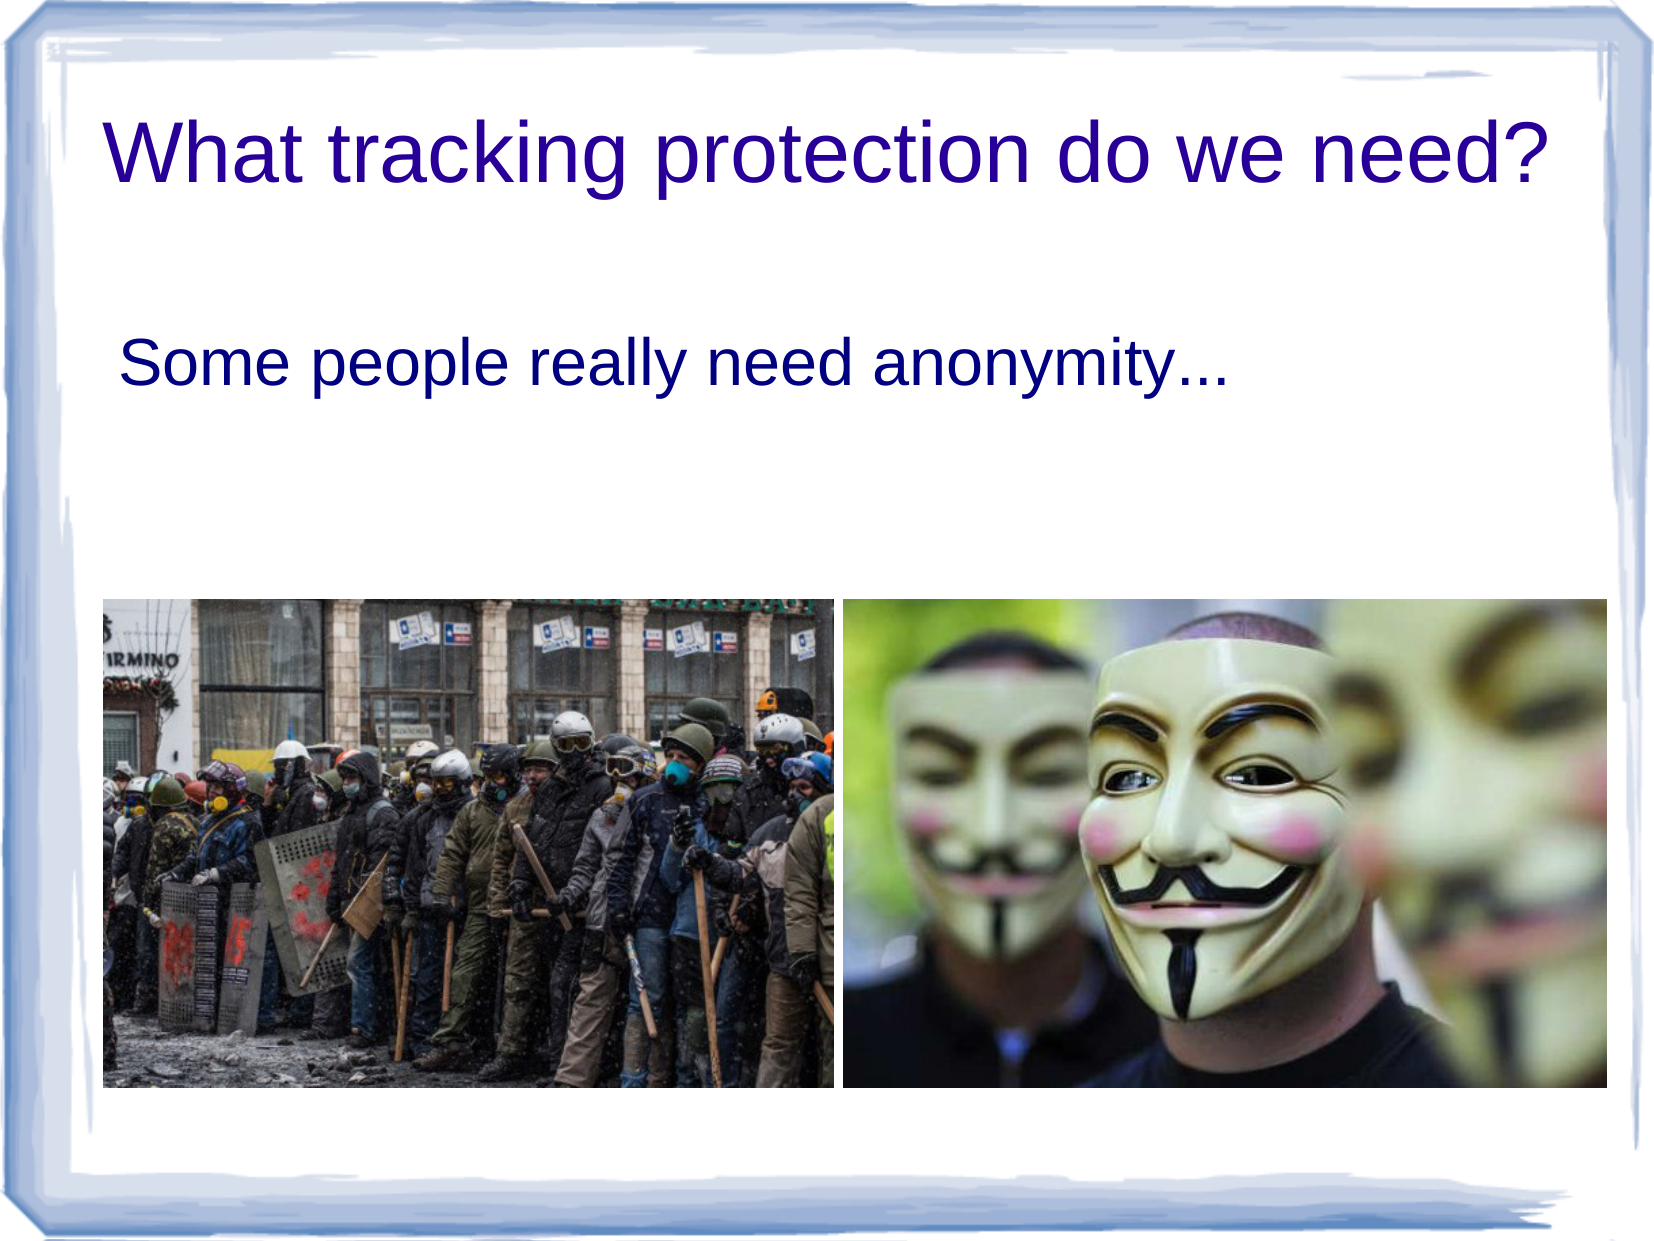

# What tracking protection do we need?
Some people really need anonymity...